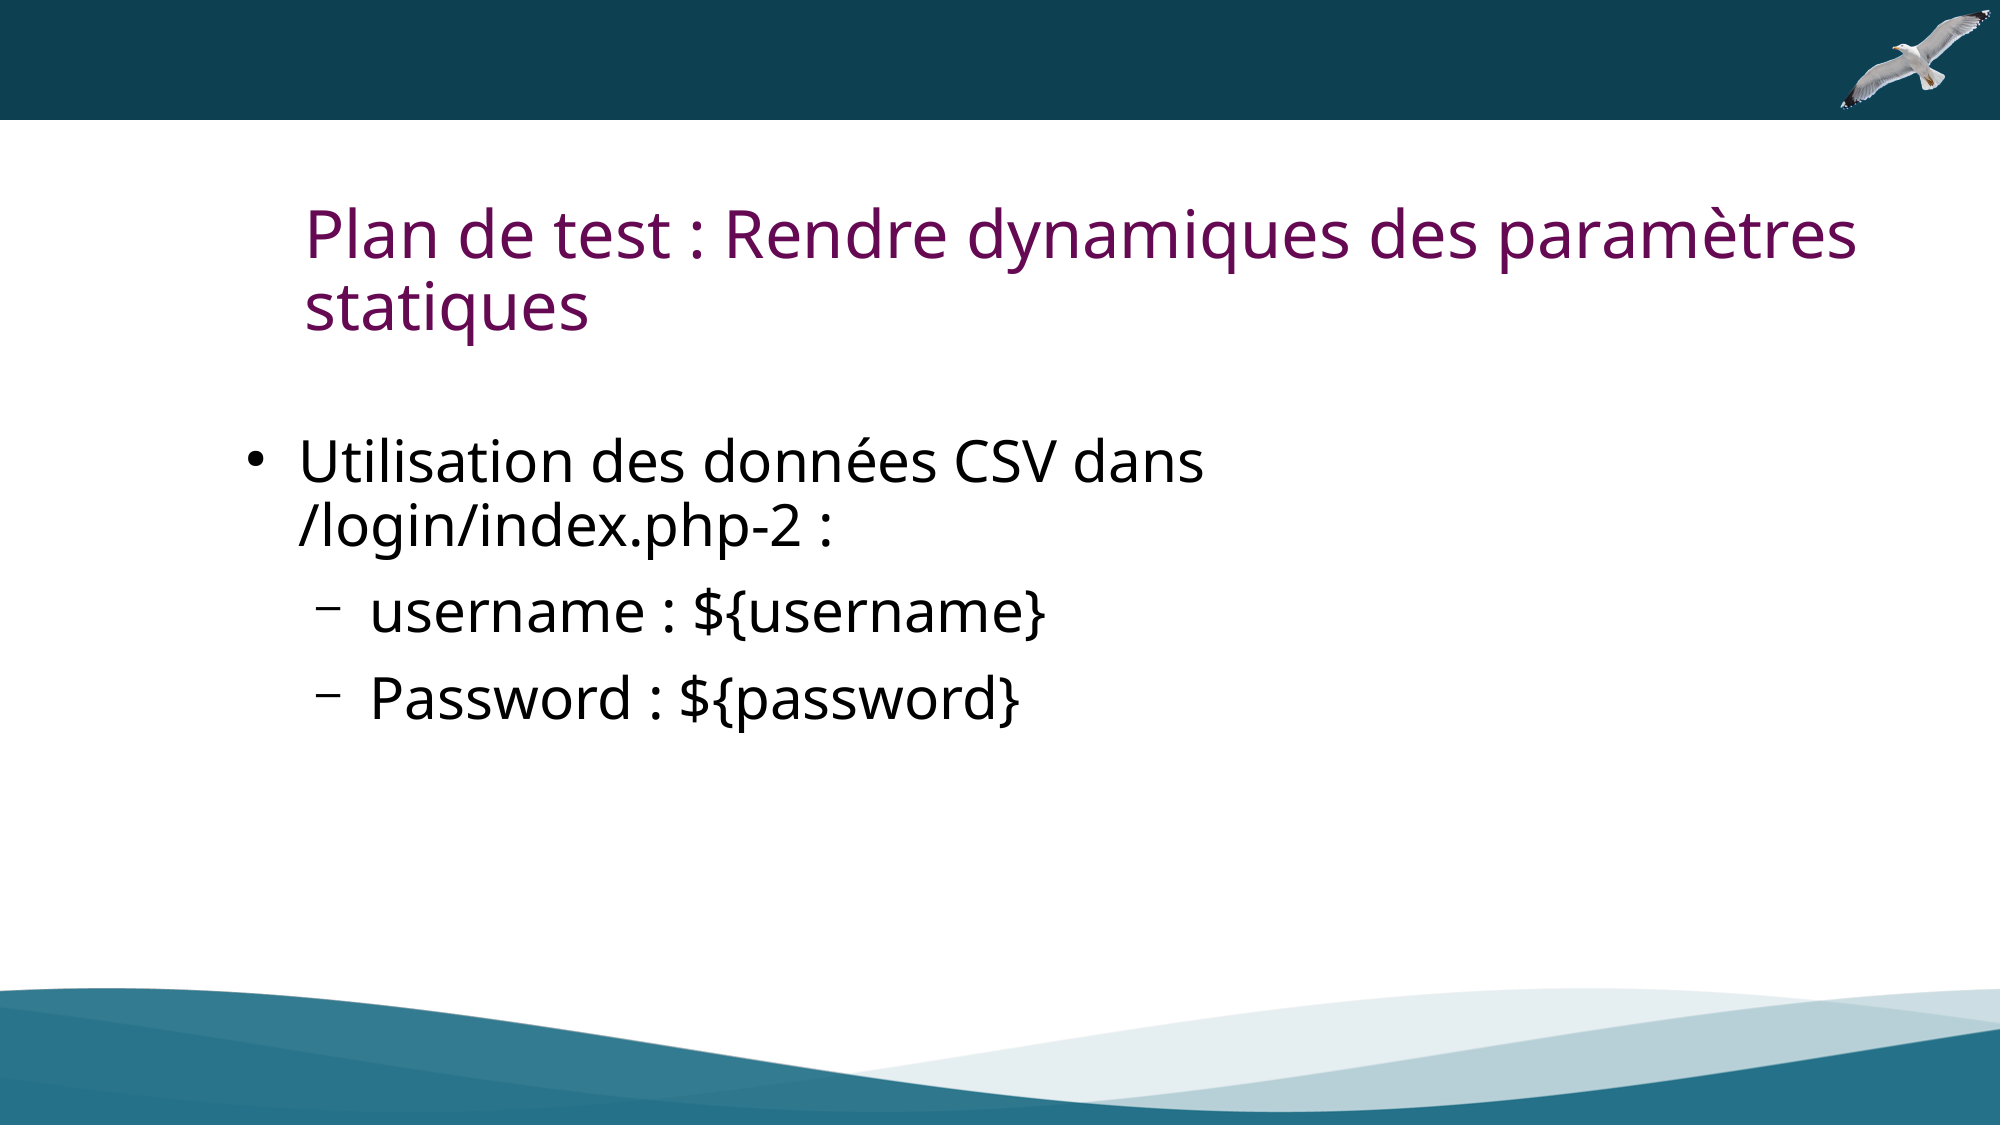

Plan de test : Rendre dynamiques des paramètres statiques
# Utilisation des données CSV dans /login/index.php-2 :
username : ${username}
Password : ${password}